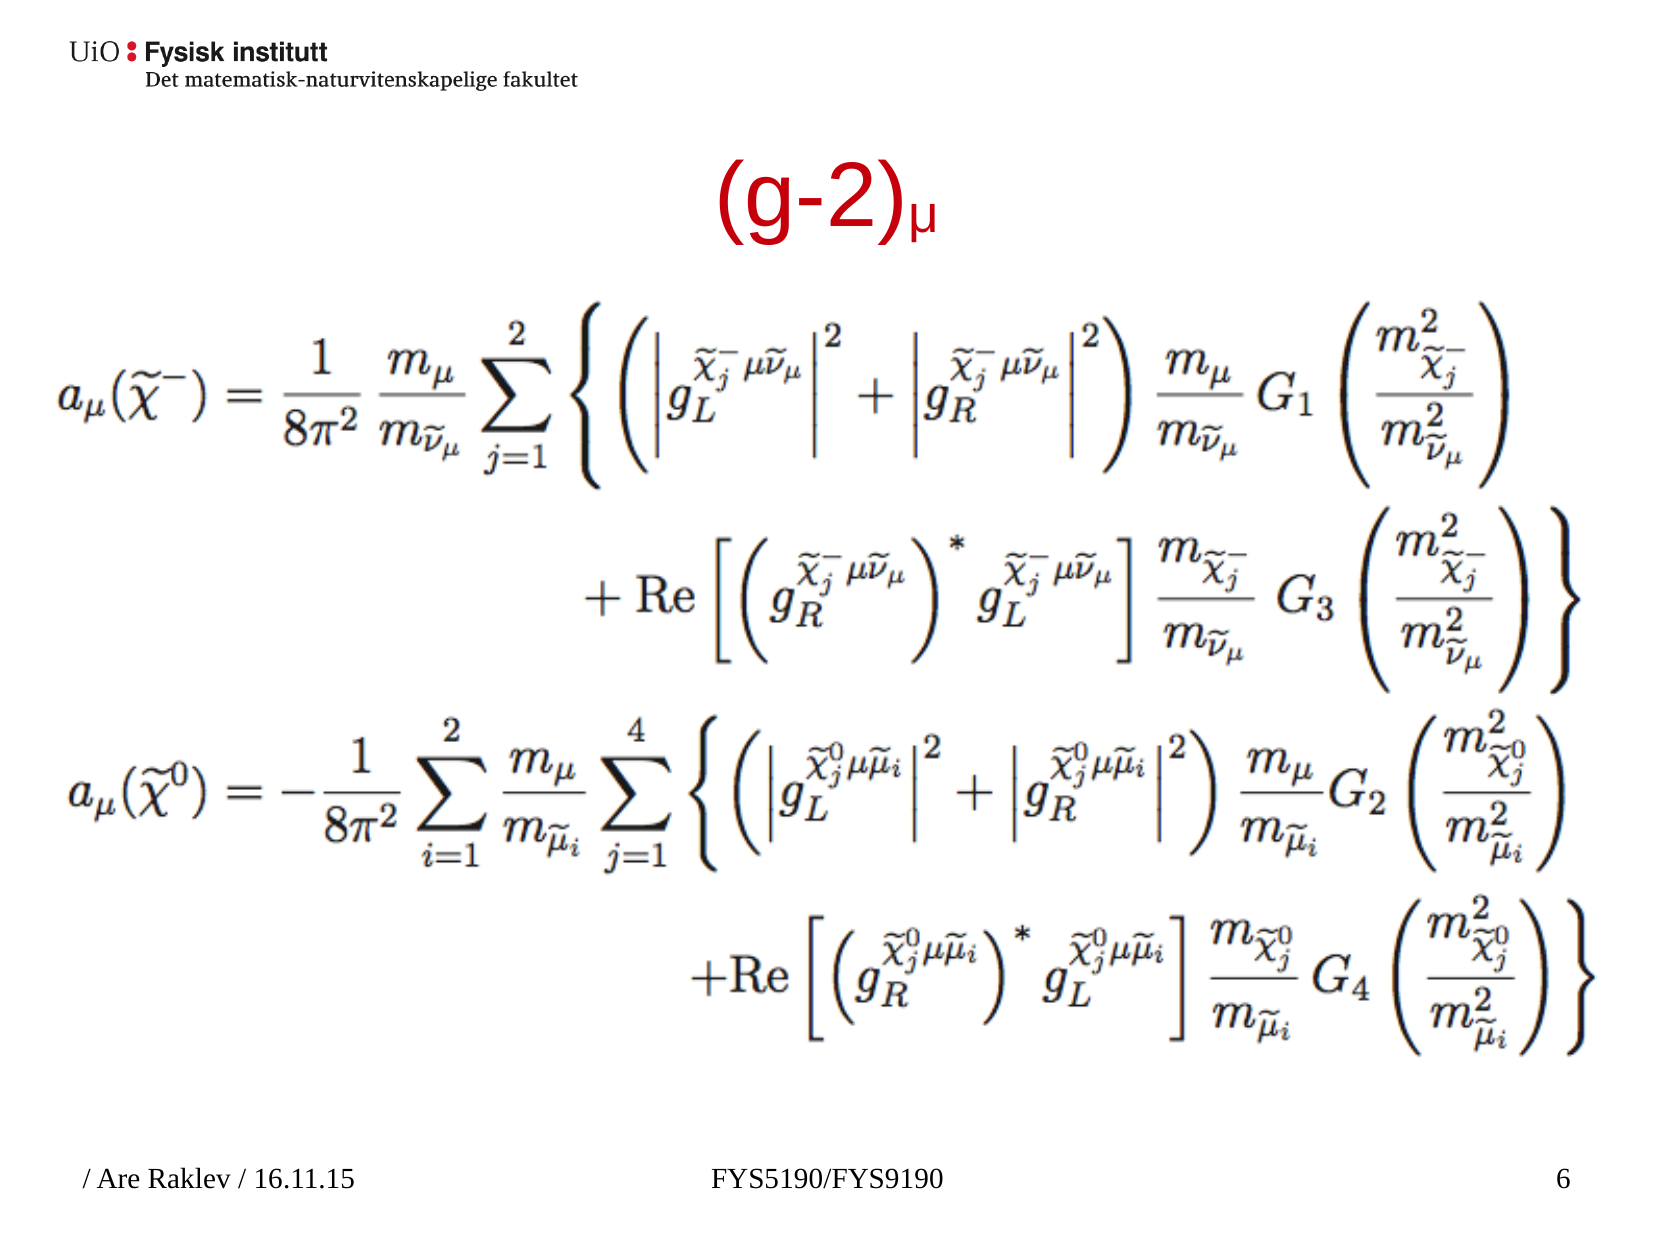

# (g-2)μ
/ Are Raklev / 16.11.15
FYS5190/FYS9190
6